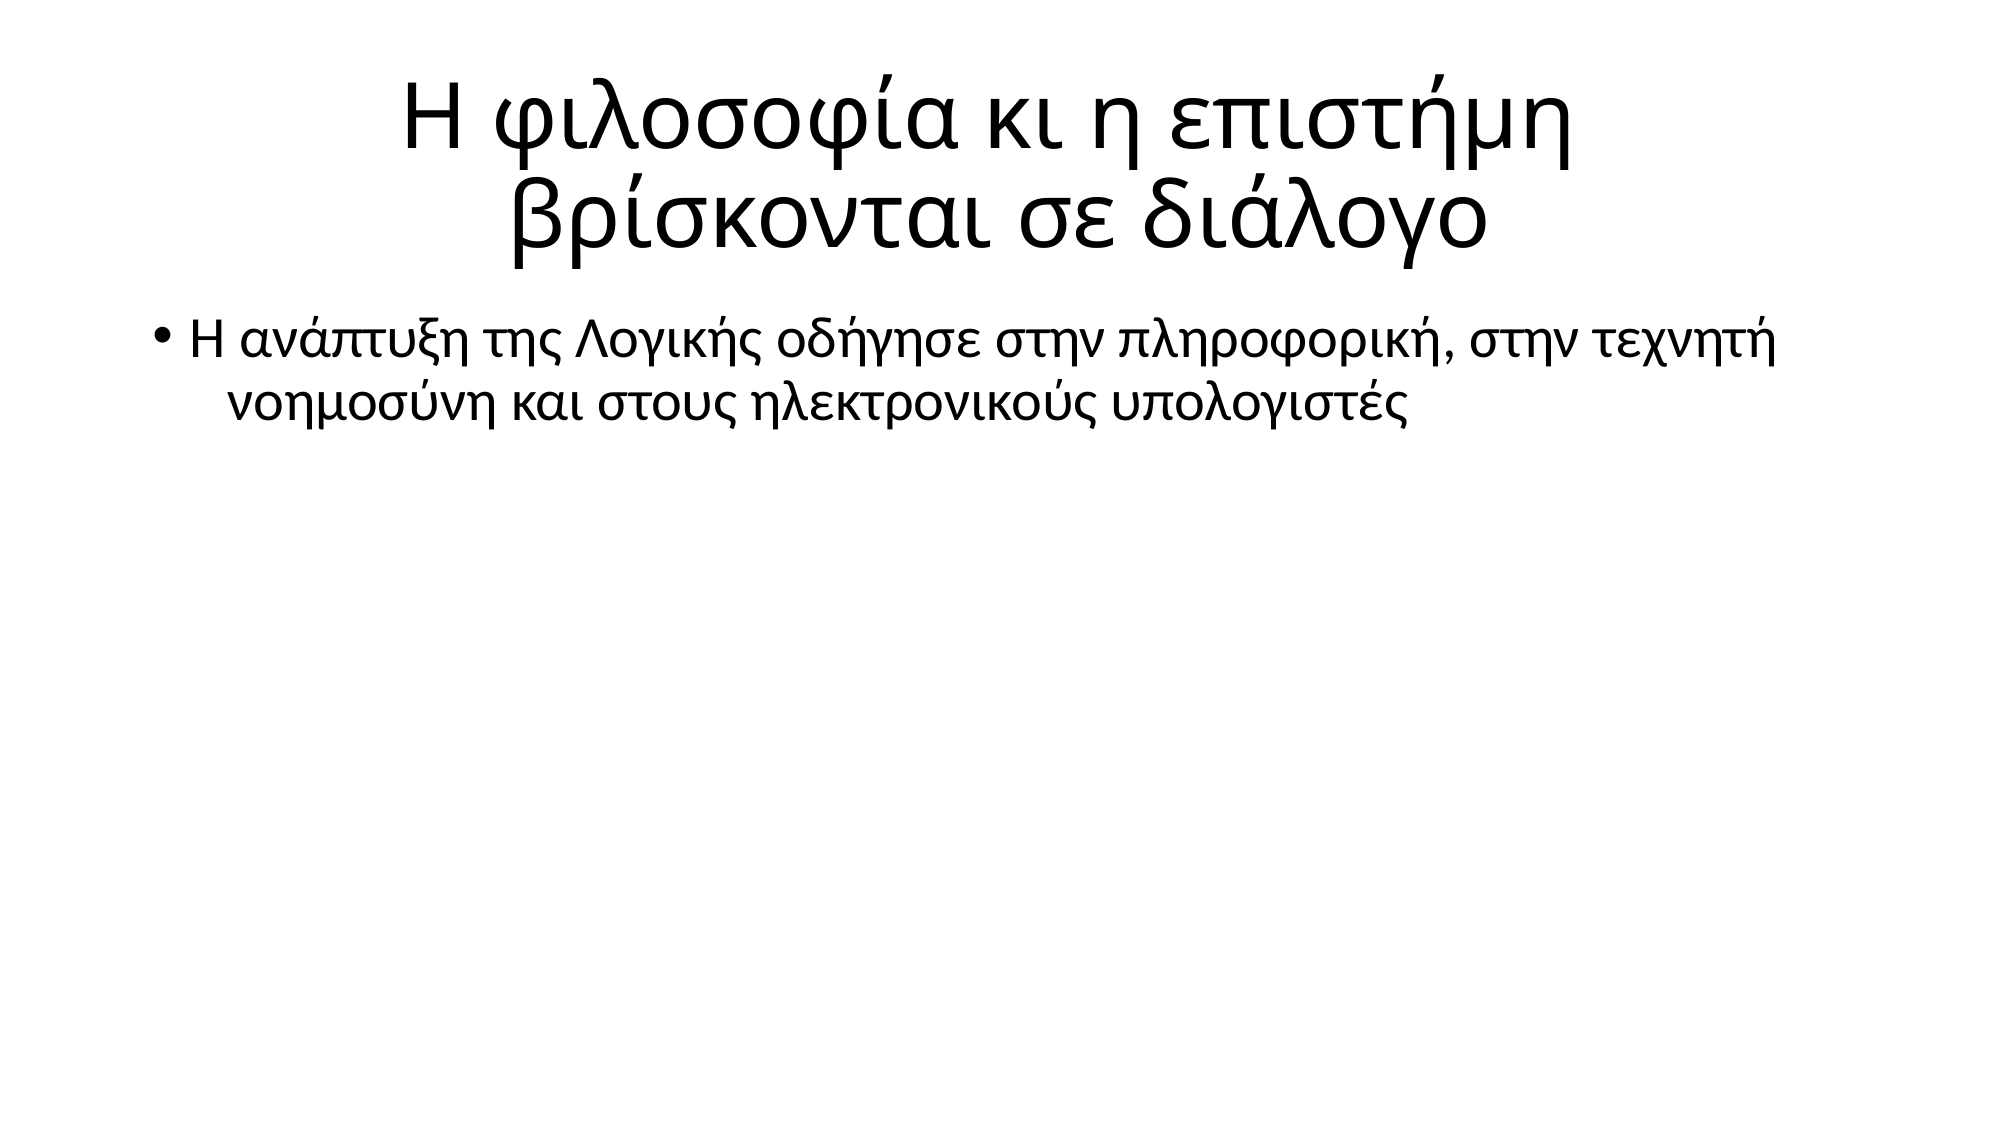

# Η φιλοσοφία κι η επιστήμη βρίσκονται σε διάλογο
Η ανάπτυξη της Λογικής οδήγησε στην πληροφορική, στην τεχνητή νοημοσύνη και στους ηλεκτρονικούς υπολογιστές